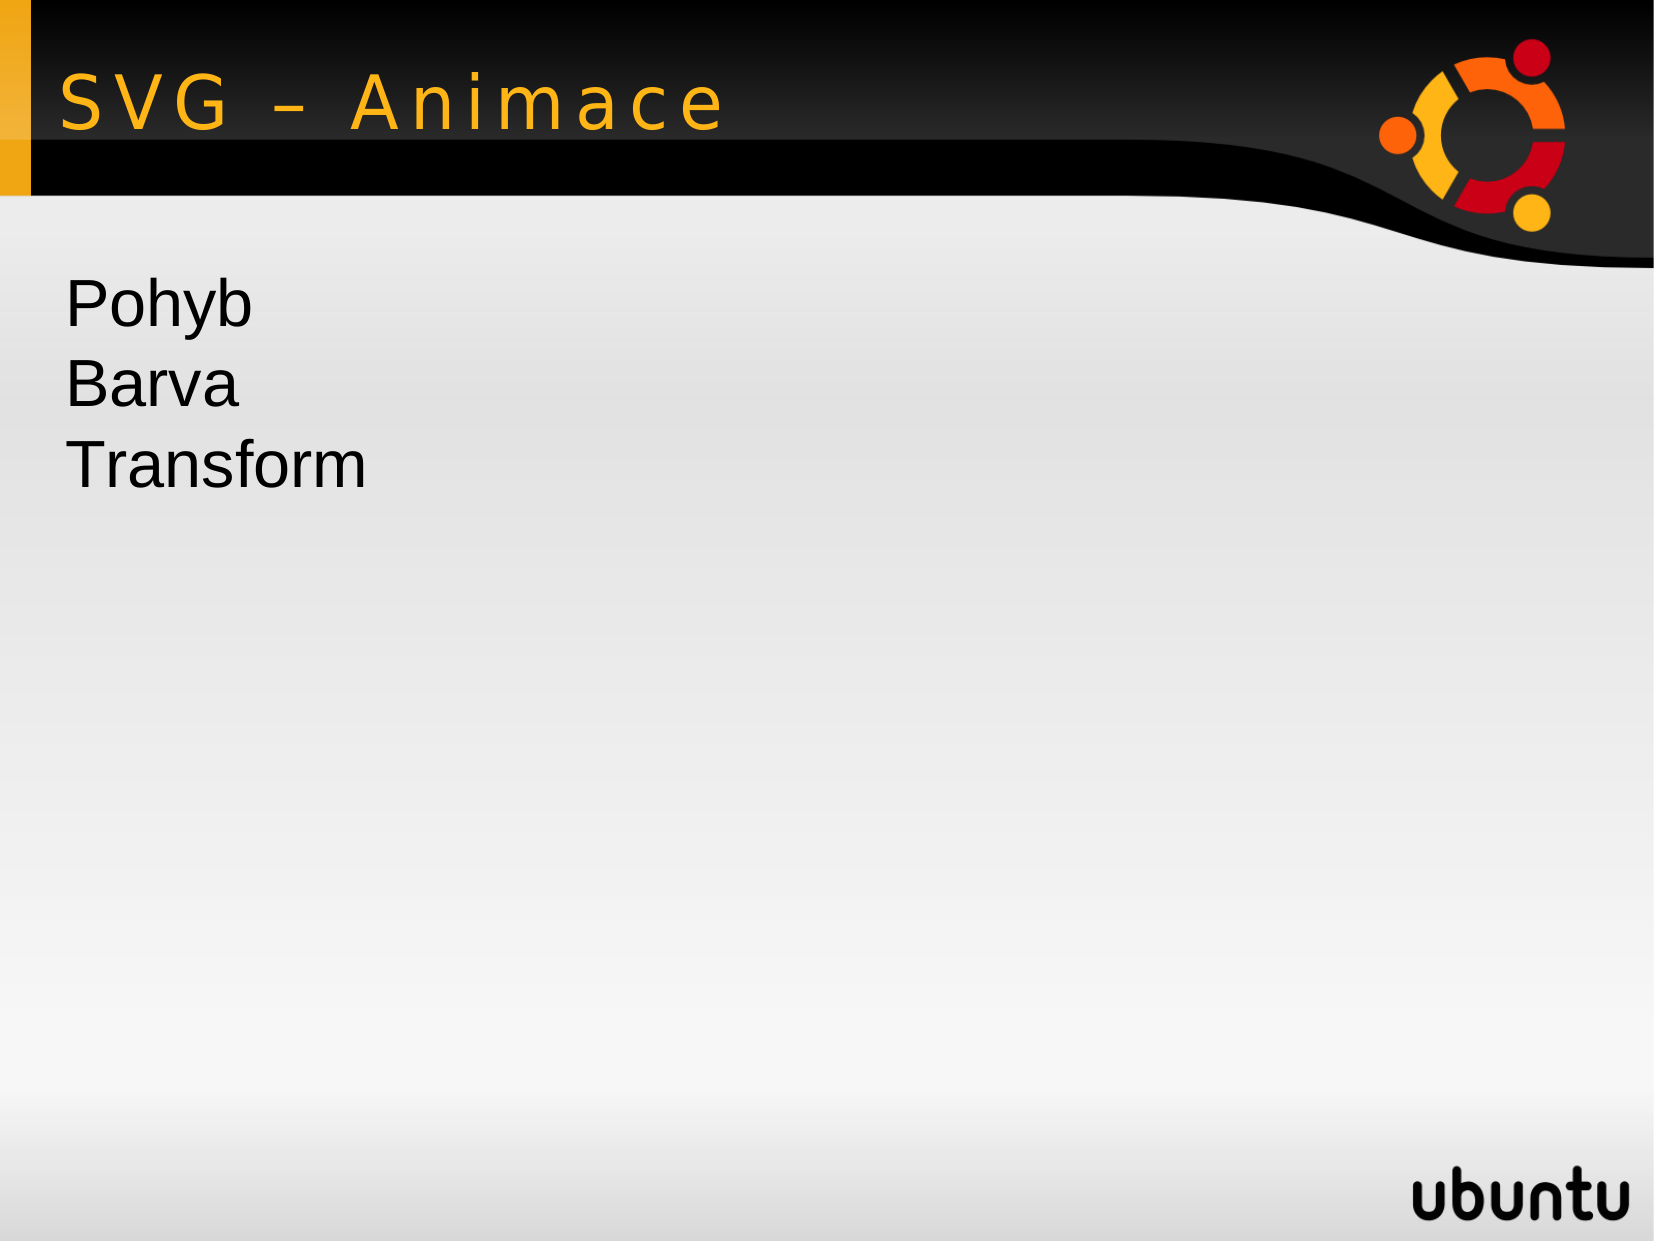

# SVG – Animace
Pohyb
Barva
Transform